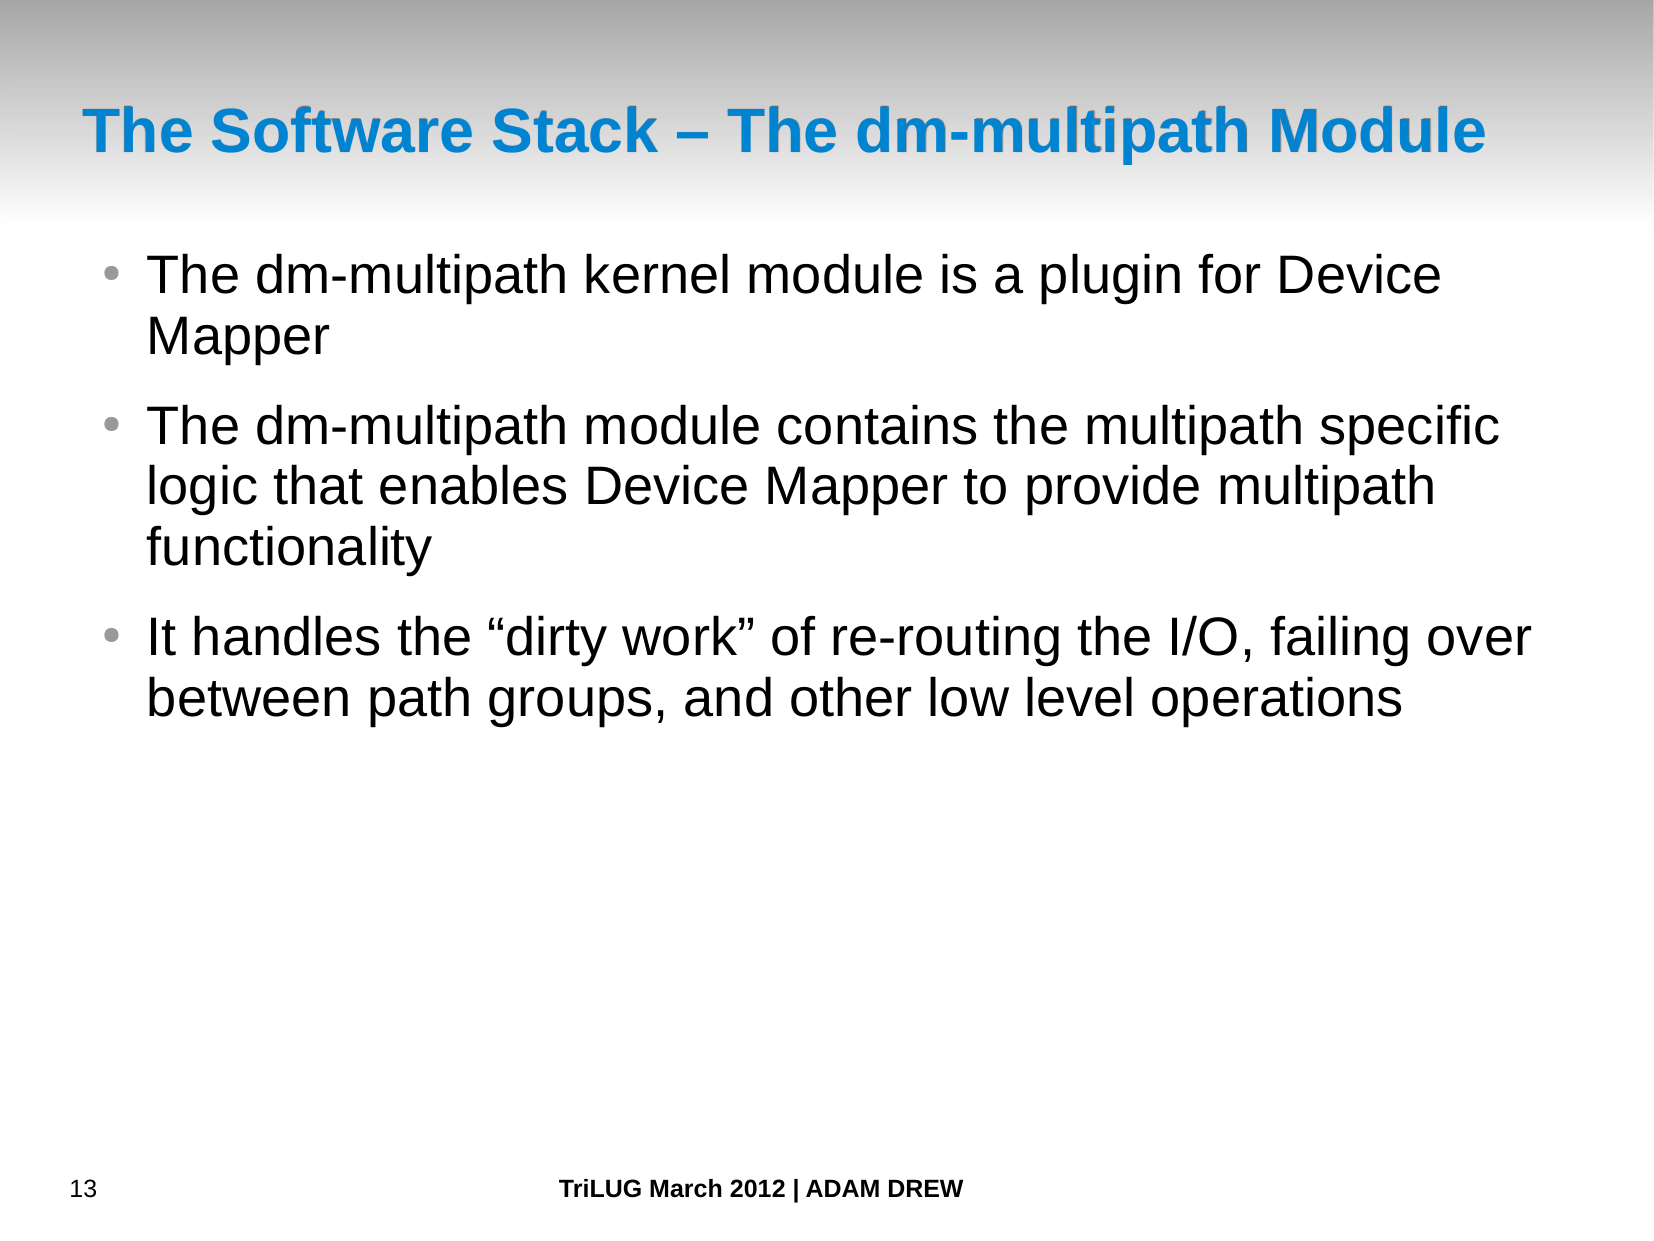

# The Software Stack – The dm-multipath Module
The dm-multipath kernel module is a plugin for Device Mapper
The dm-multipath module contains the multipath specific logic that enables Device Mapper to provide multipath functionality
It handles the “dirty work” of re-routing the I/O, failing over between path groups, and other low level operations